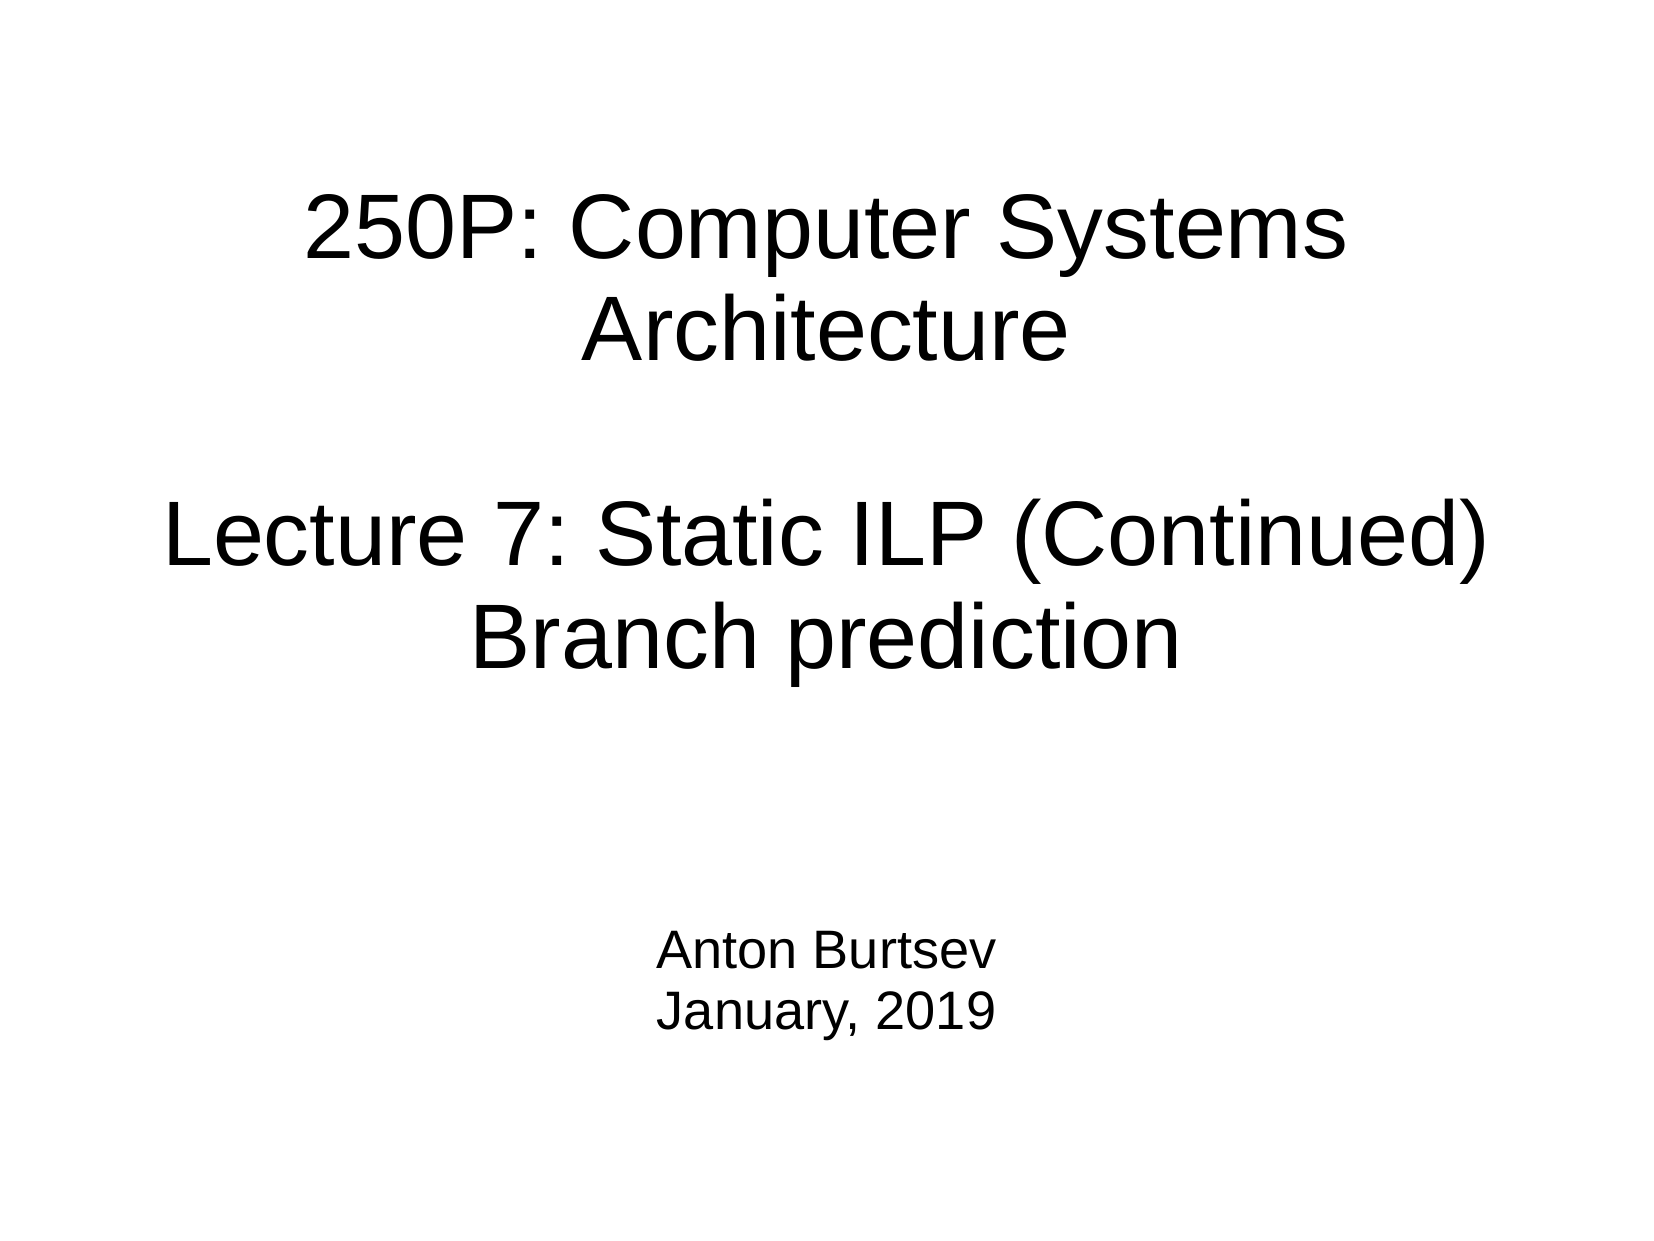

# 250P: Computer Systems Architecture Lecture 7: Static ILP (Continued) Branch prediction
Anton Burtsev
January, 2019